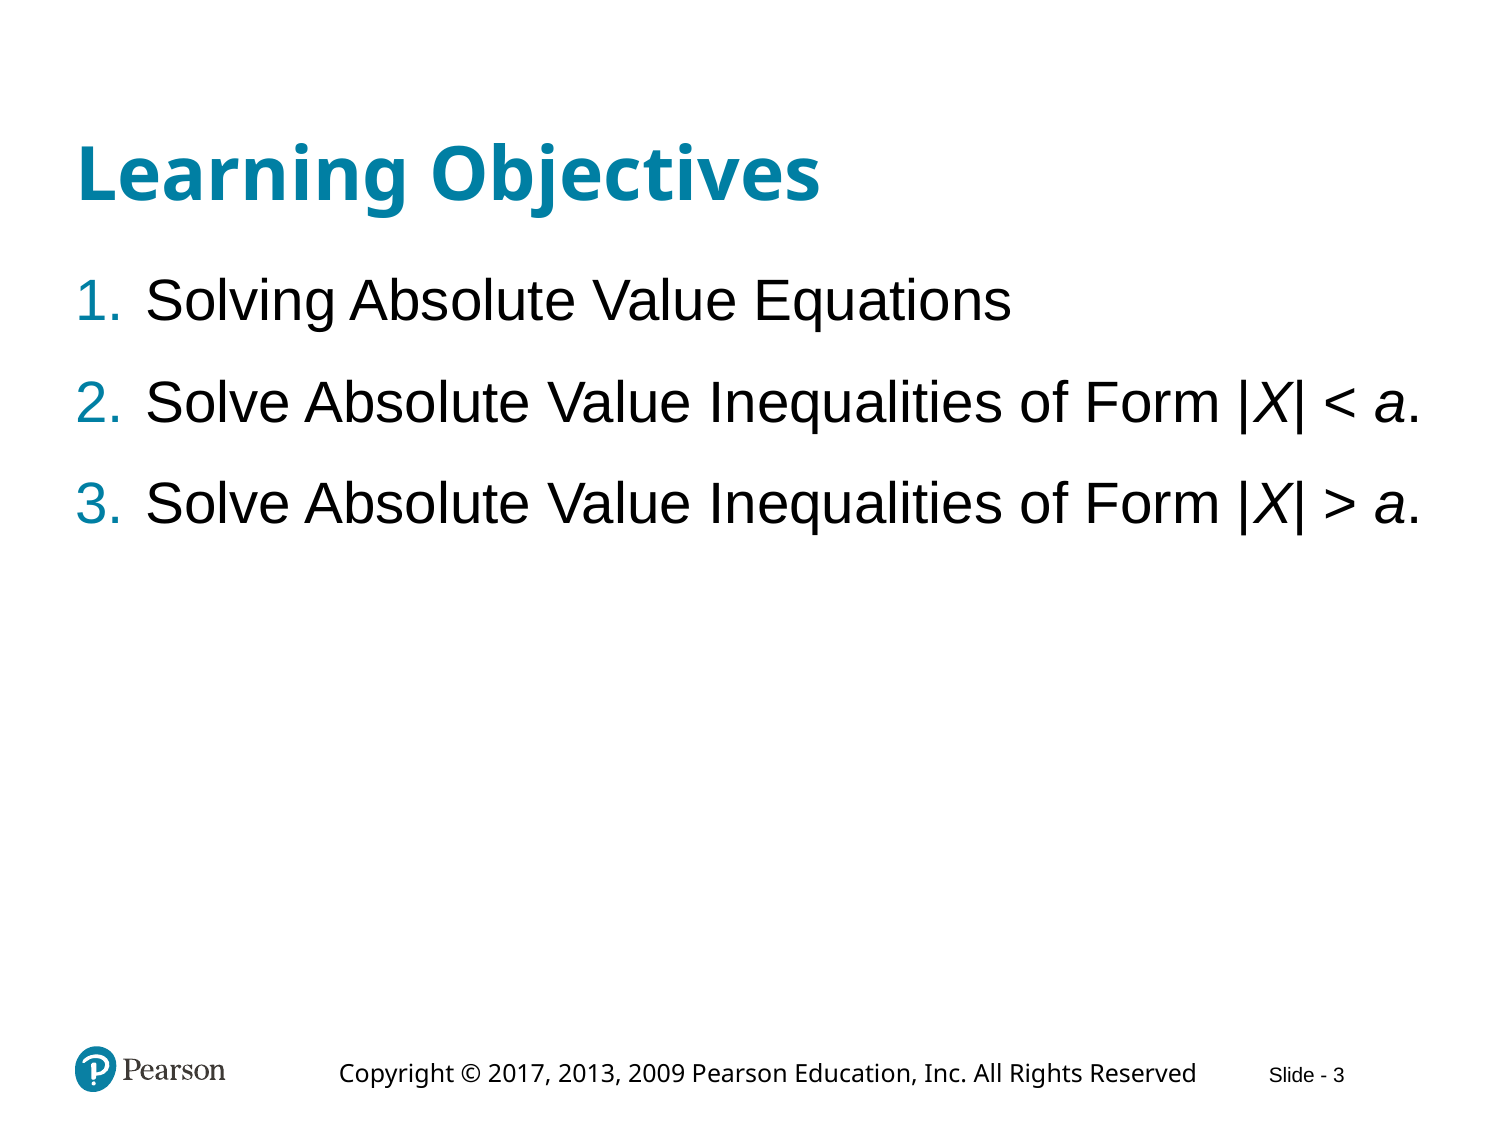

# Learning Objectives
Solving Absolute Value Equations
Solve Absolute Value Inequalities of Form |X| < a.
Solve Absolute Value Inequalities of Form |X| > a.